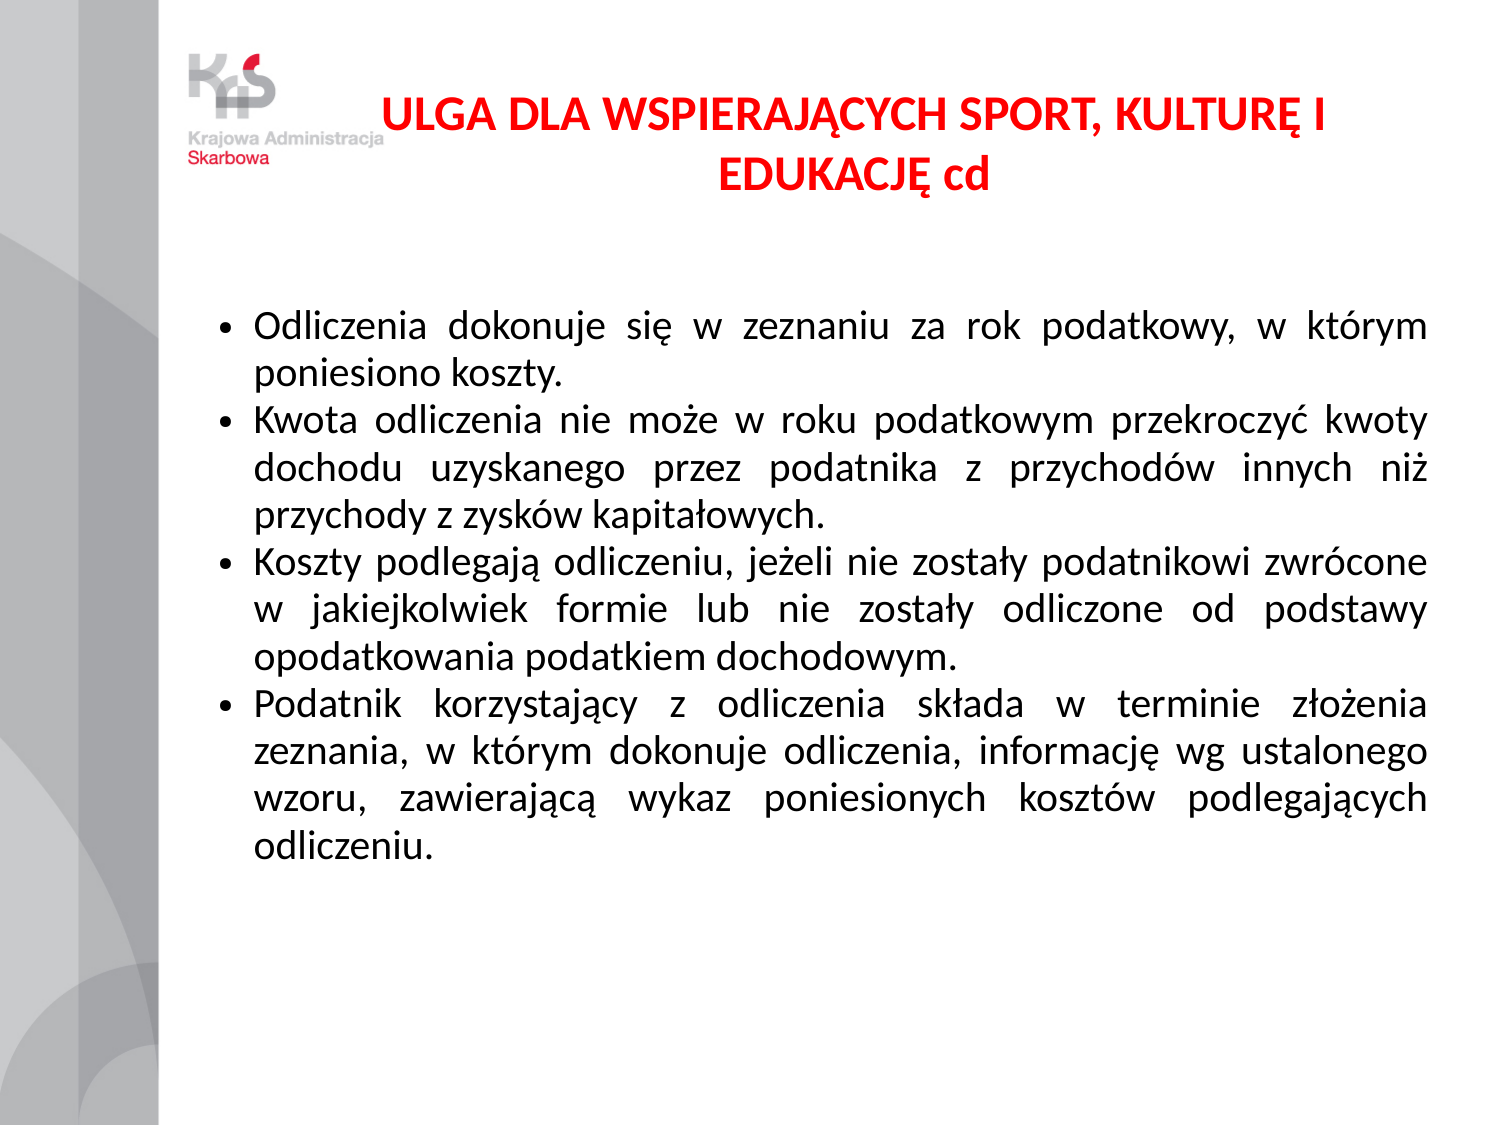

# Ulga dla wspierających sport, kulturę i edukację cd
Odliczenia dokonuje się w zeznaniu za rok podatkowy, w którym poniesiono koszty.
Kwota odliczenia nie może w roku podatkowym przekroczyć kwoty dochodu uzyskanego przez podatnika z przychodów innych niż przychody z zysków kapitałowych.
Koszty podlegają odliczeniu, jeżeli nie zostały podatnikowi zwrócone w jakiejkolwiek formie lub nie zostały odliczone od podstawy opodatkowania podatkiem dochodowym.
Podatnik korzystający z odliczenia składa w terminie złożenia zeznania, w którym dokonuje odliczenia, informację wg ustalonego wzoru, zawierającą wykaz poniesionych kosztów podlegających odliczeniu.